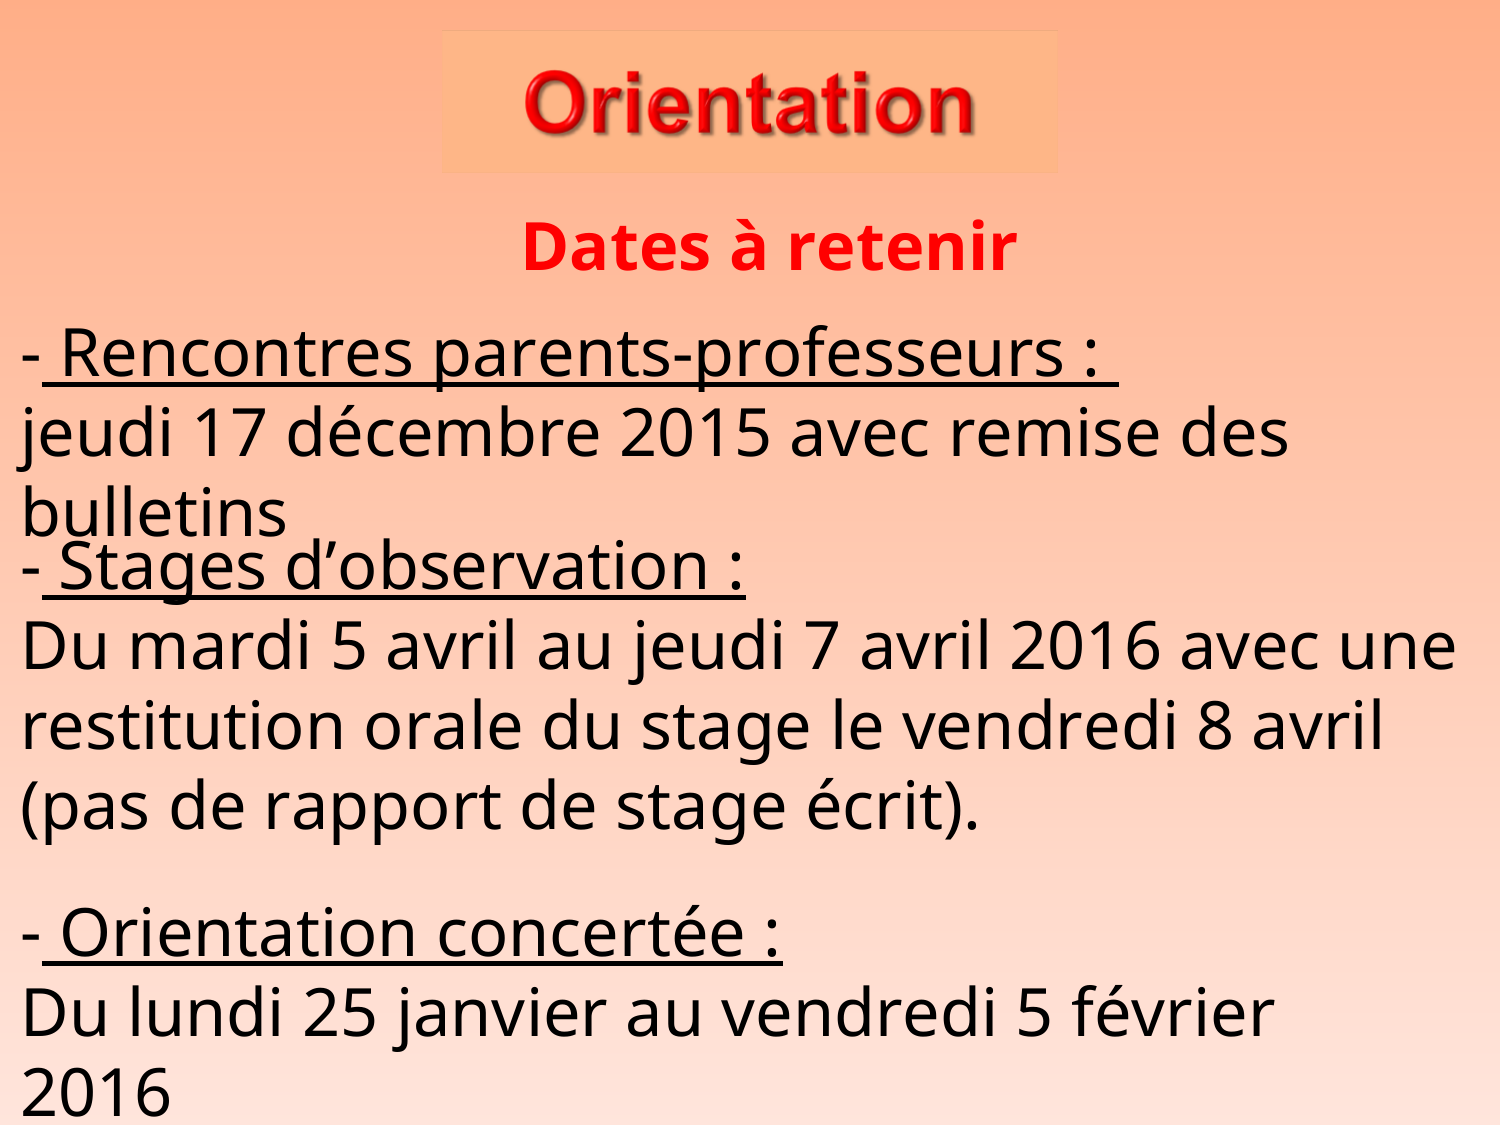

Dates à retenir
 Rencontres parents-professeurs :
jeudi 17 décembre 2015 avec remise des bulletins
- Stages d’observation :
Du mardi 5 avril au jeudi 7 avril 2016 avec une restitution orale du stage le vendredi 8 avril (pas de rapport de stage écrit).
 Orientation concertée :
Du lundi 25 janvier au vendredi 5 février 2016